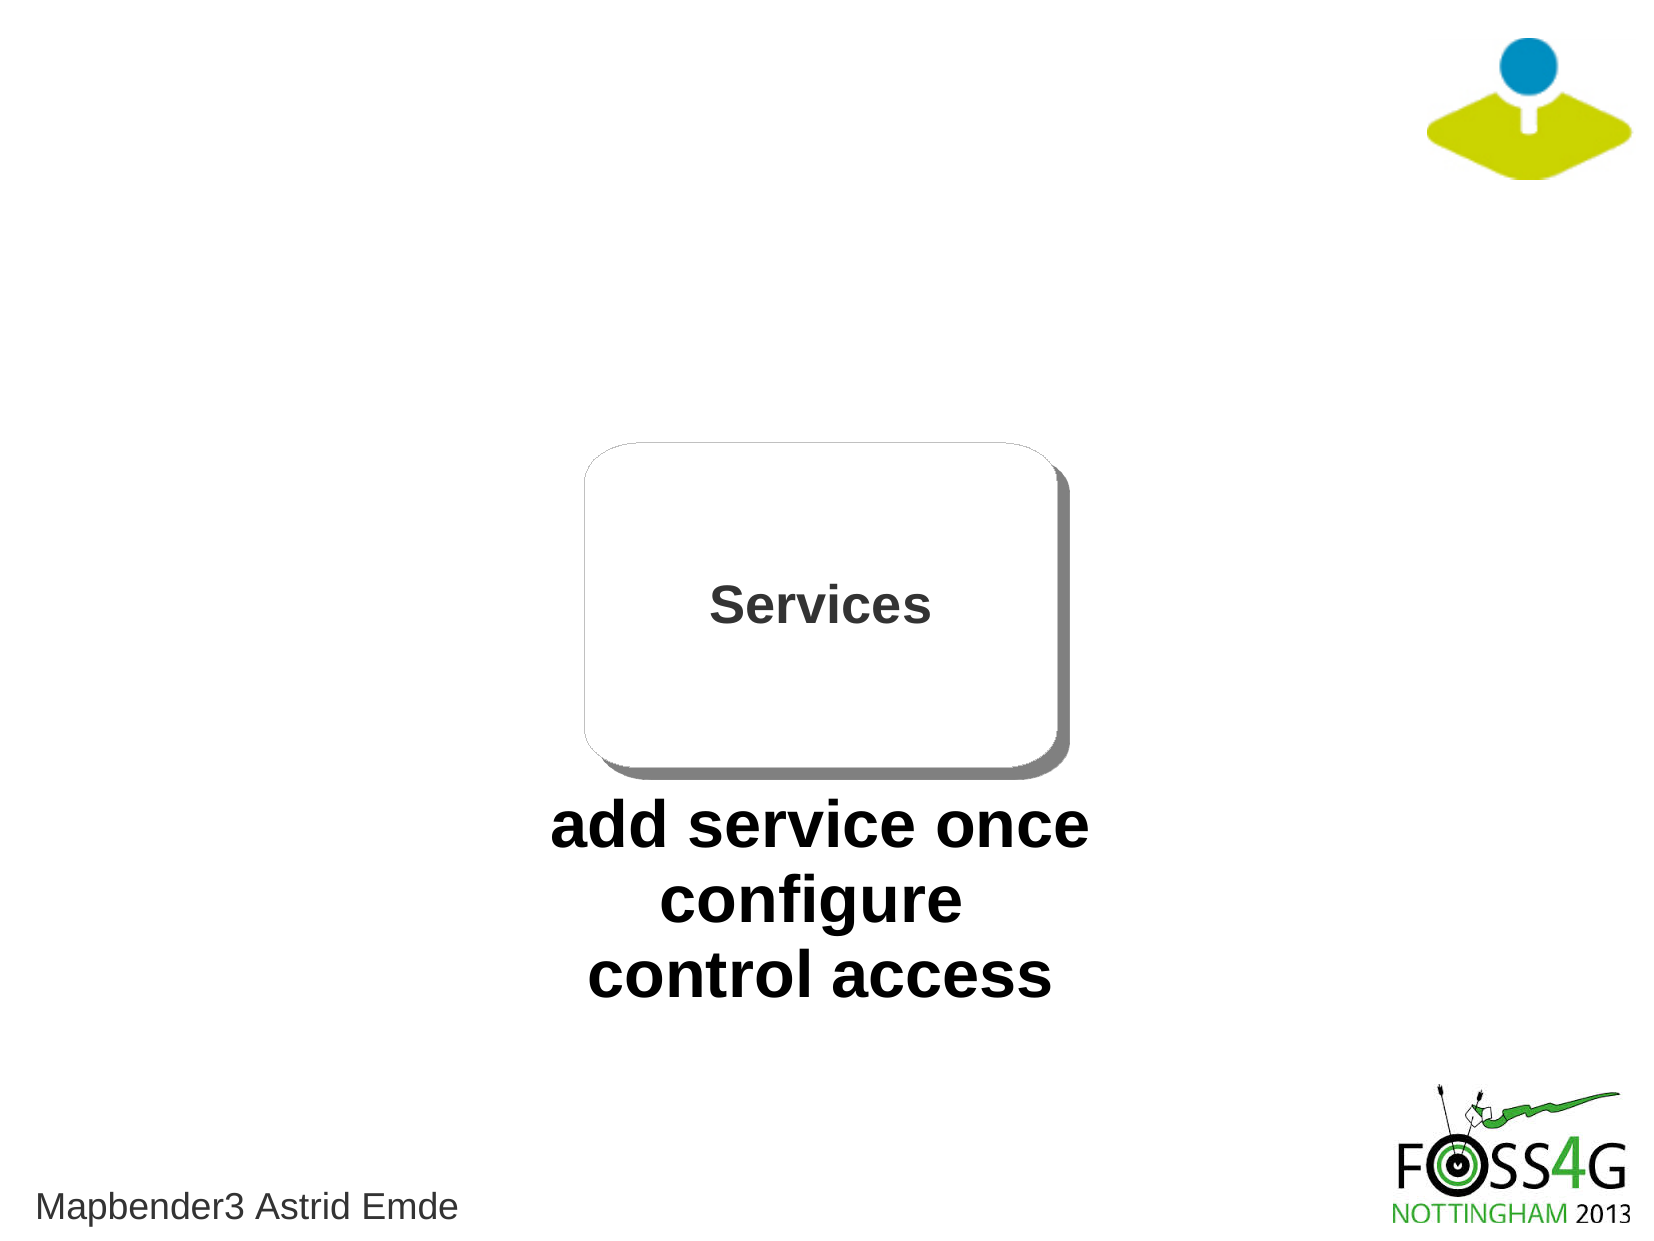

# add service once
configure
control access
Services